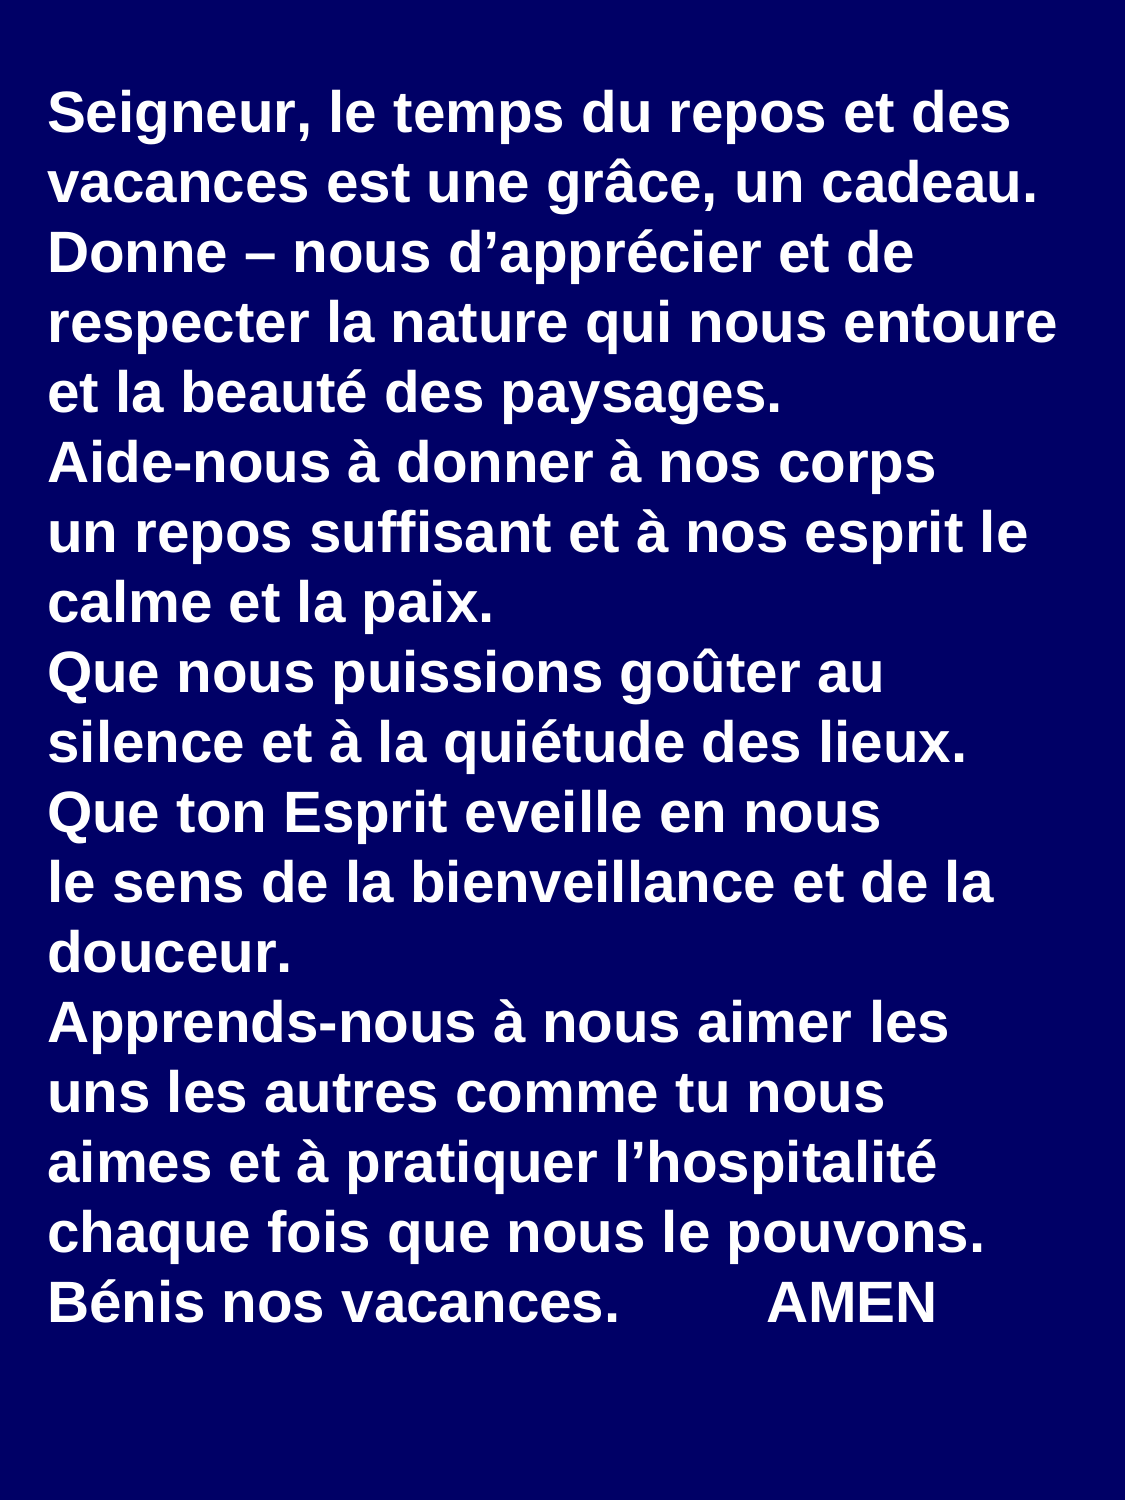

# Seigneur, le temps du repos et des vacances est une grâce, un cadeau. Donne – nous d’apprécier et de respecter la nature qui nous entoure et la beauté des paysages. Aide-nous à donner à nos corps un repos suffisant et à nos esprit le calme et la paix. Que nous puissions goûter au silence et à la quiétude des lieux. Que ton Esprit eveille en nous le sens de la bienveillance et de la douceur. Apprends-nous à nous aimer les uns les autres comme tu nous aimes et à pratiquer l’hospitalité chaque fois que nous le pouvons. Bénis nos vacances. AMEN